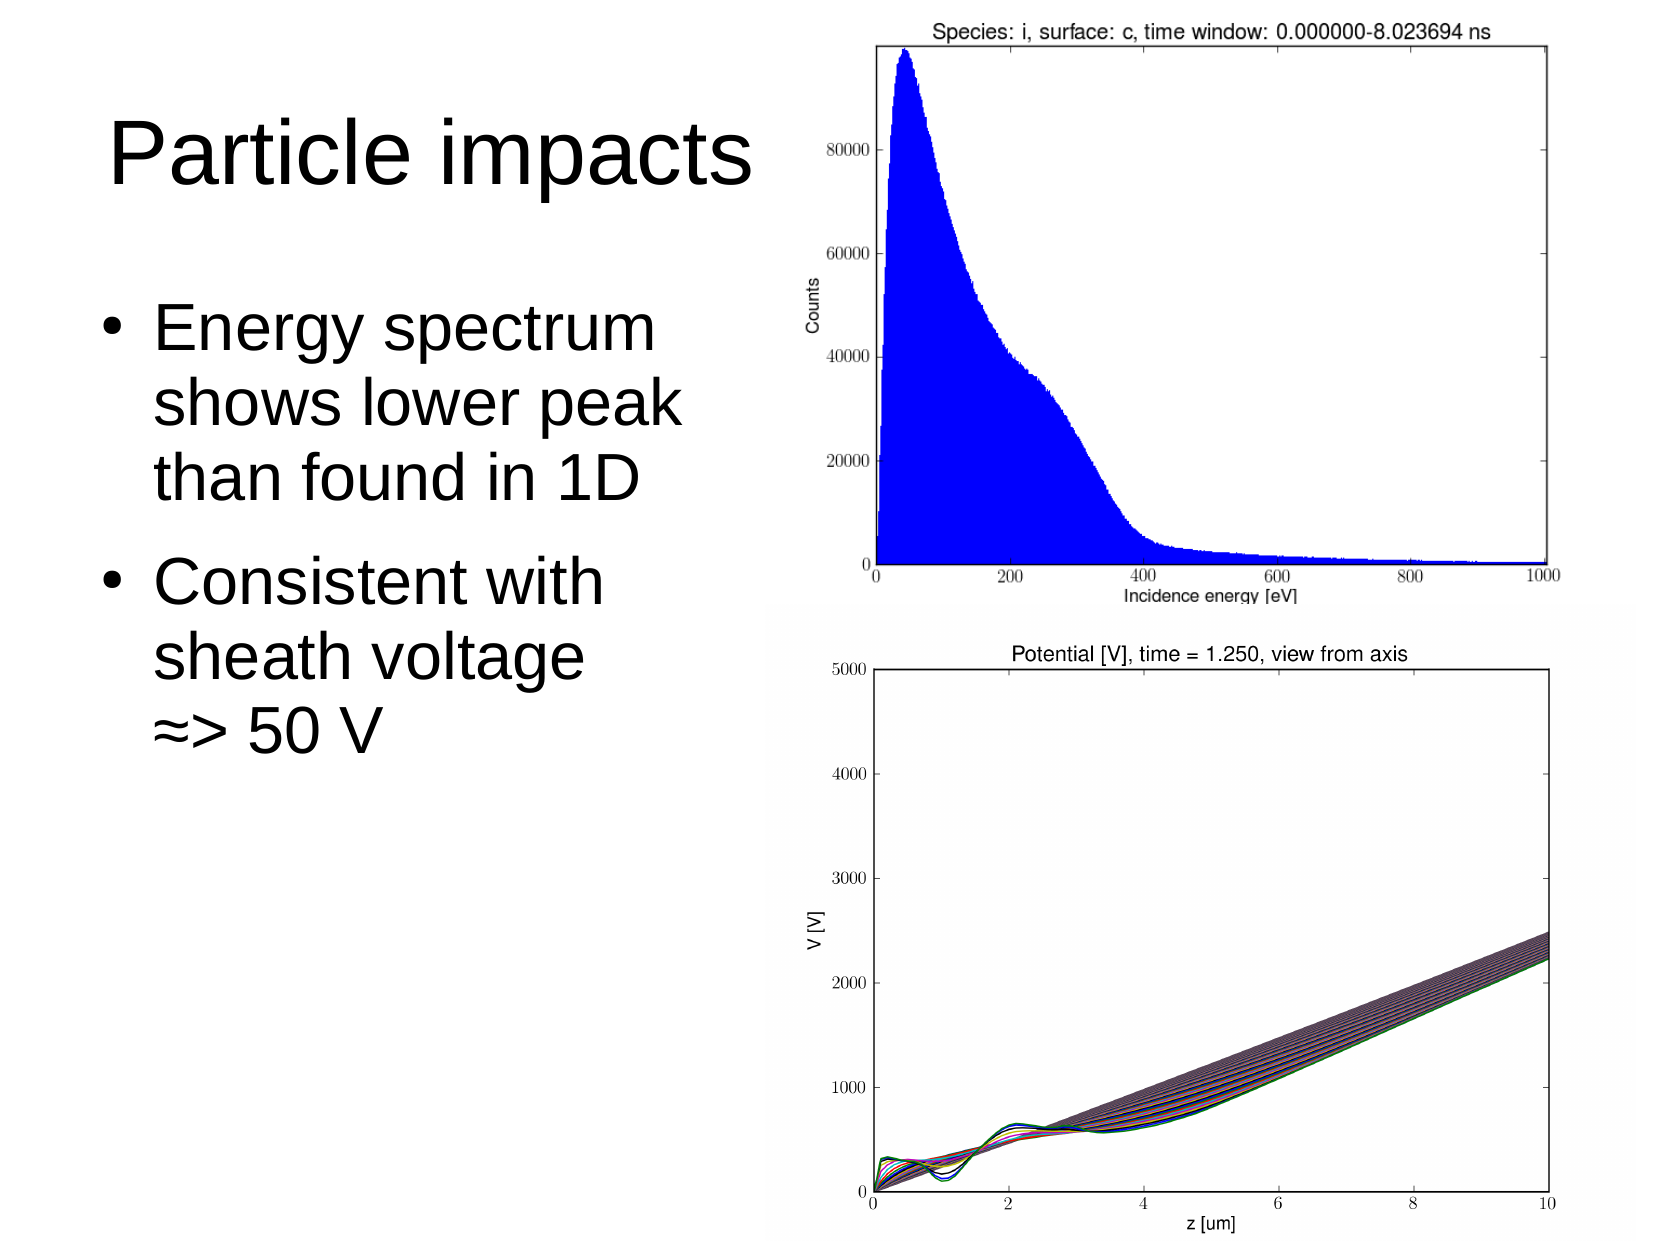

# Particle impacts
Energy spectrum shows lower peak than found in 1D
Consistent with sheath voltage
≈> 50 V